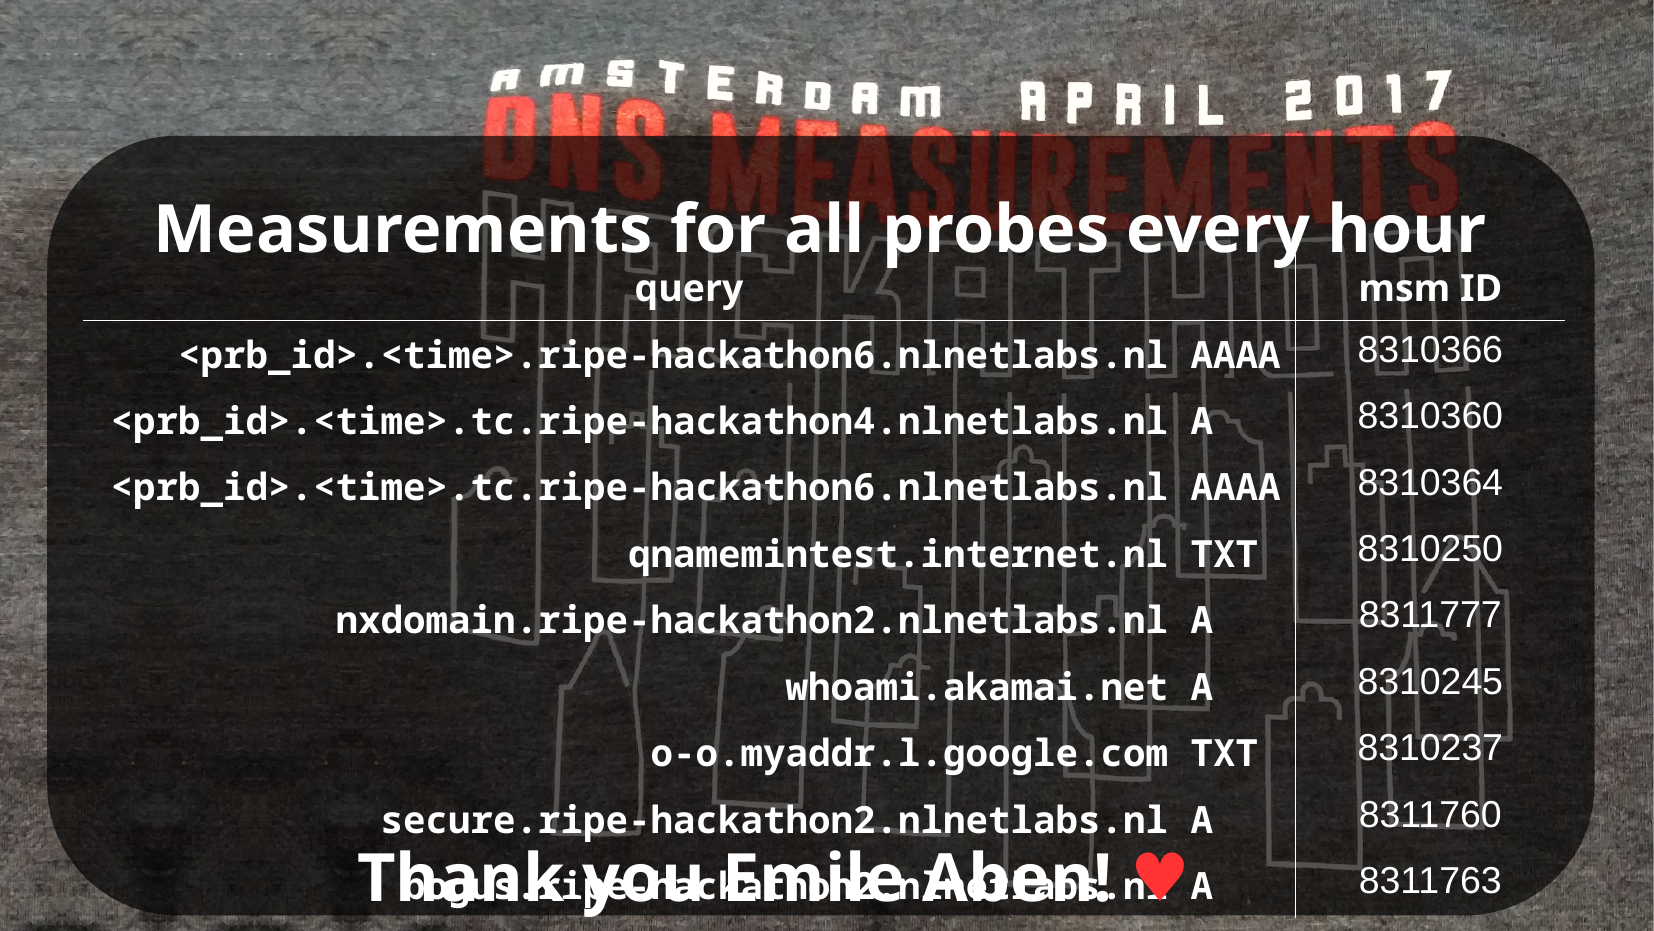

Measurements for all probes every hour
| query | msm ID |
| --- | --- |
| <prb\_id>.<time>.ripe-hackathon6.nlnetlabs.nl AAAA | 8310366 |
| <prb\_id>.<time>.tc.ripe-hackathon4.nlnetlabs.nl A | 8310360 |
| <prb\_id>.<time>.tc.ripe-hackathon6.nlnetlabs.nl AAAA | 8310364 |
| qnamemintest.internet.nl TXT | 8310250 |
| nxdomain.ripe-hackathon2.nlnetlabs.nl A | 8311777 |
| whoami.akamai.net A | 8310245 |
| o-o.myaddr.l.google.com TXT | 8310237 |
| secure.ripe-hackathon2.nlnetlabs.nl A | 8311760 |
| bogus.ripe-hackathon2.nlnetlabs.nl A | 8311763 |
Thank you Emile Aben! ♥️